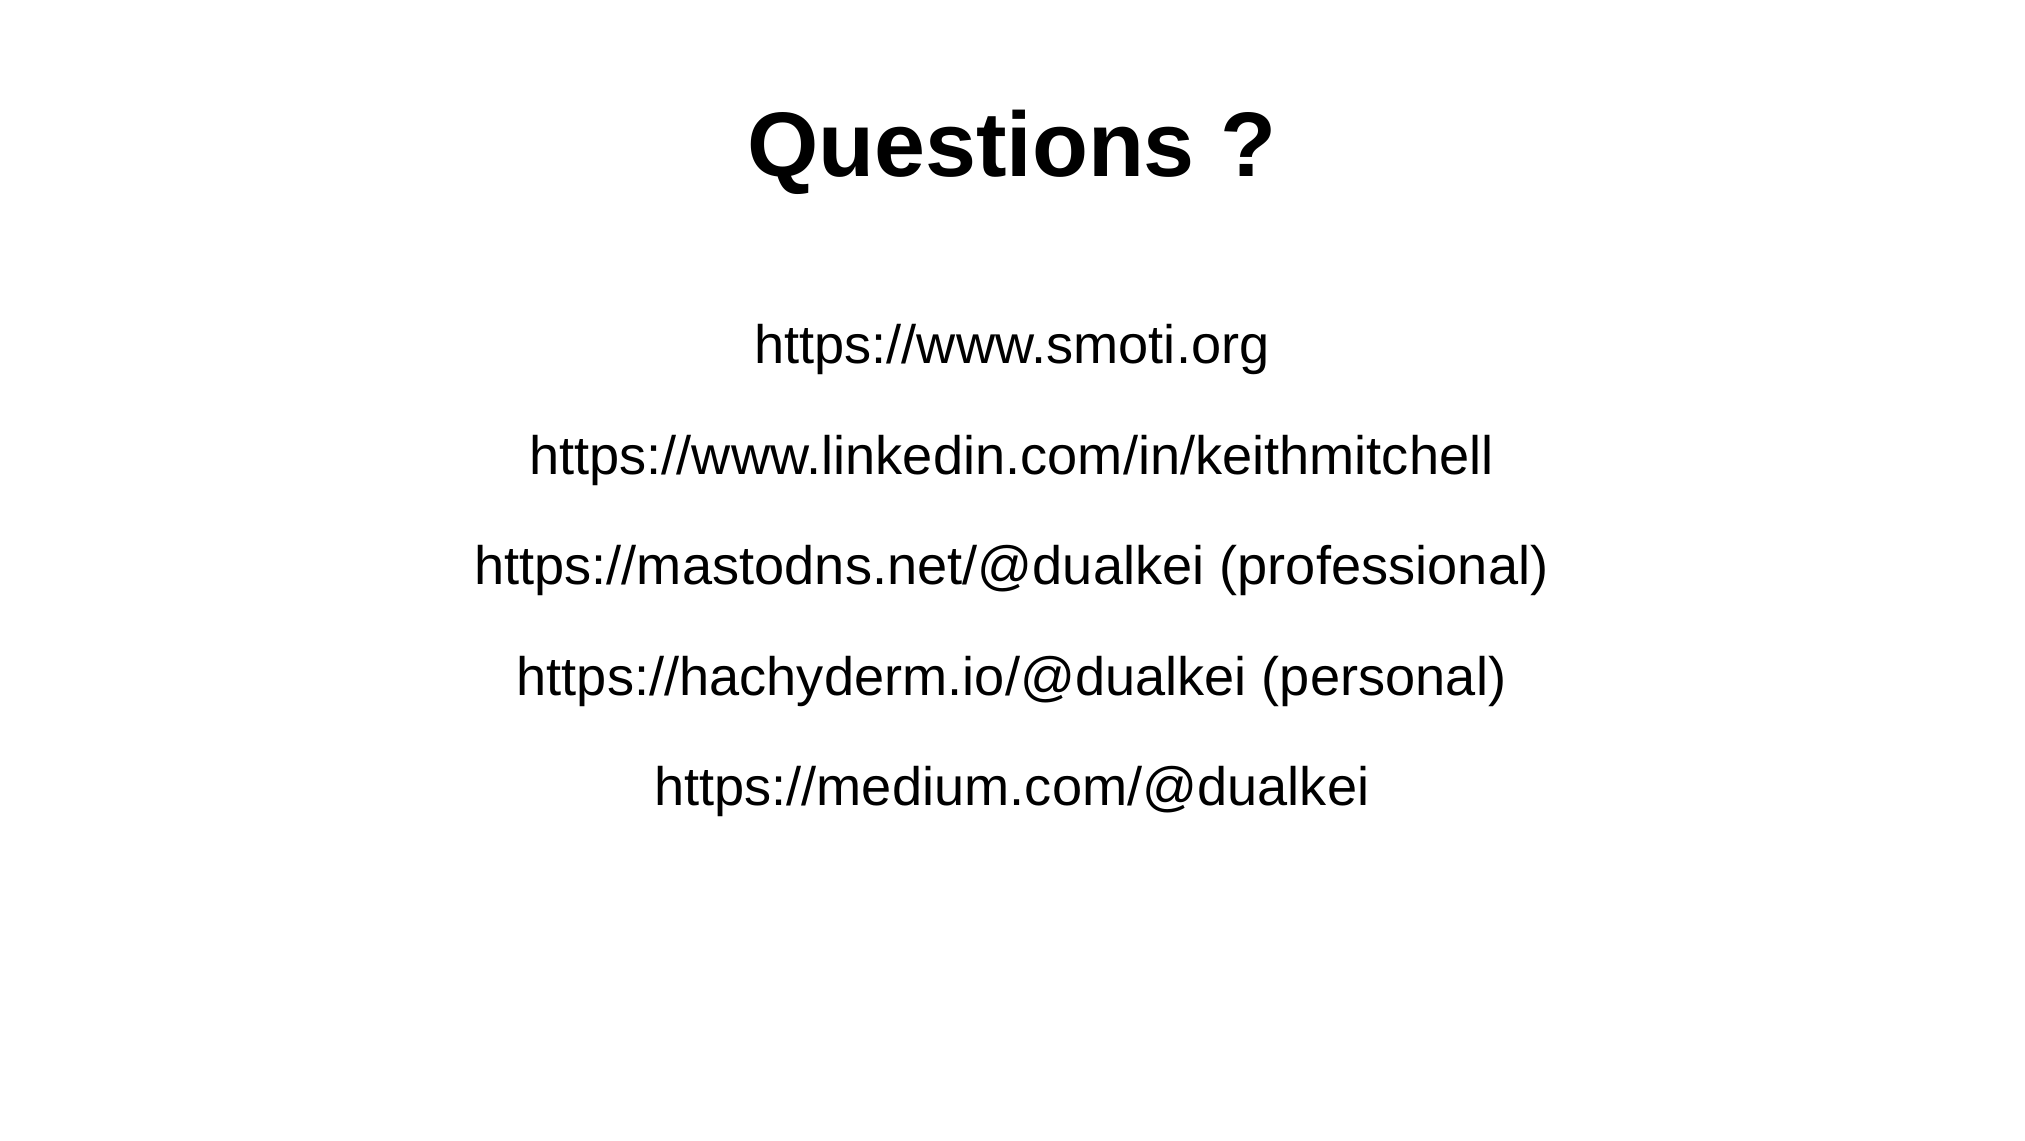

# Questions ?
https://www.smoti.org
https://www.linkedin.com/in/keithmitchell
https://mastodns.net/@dualkei (professional)
https://hachyderm.io/@dualkei (personal)
https://medium.com/@dualkei